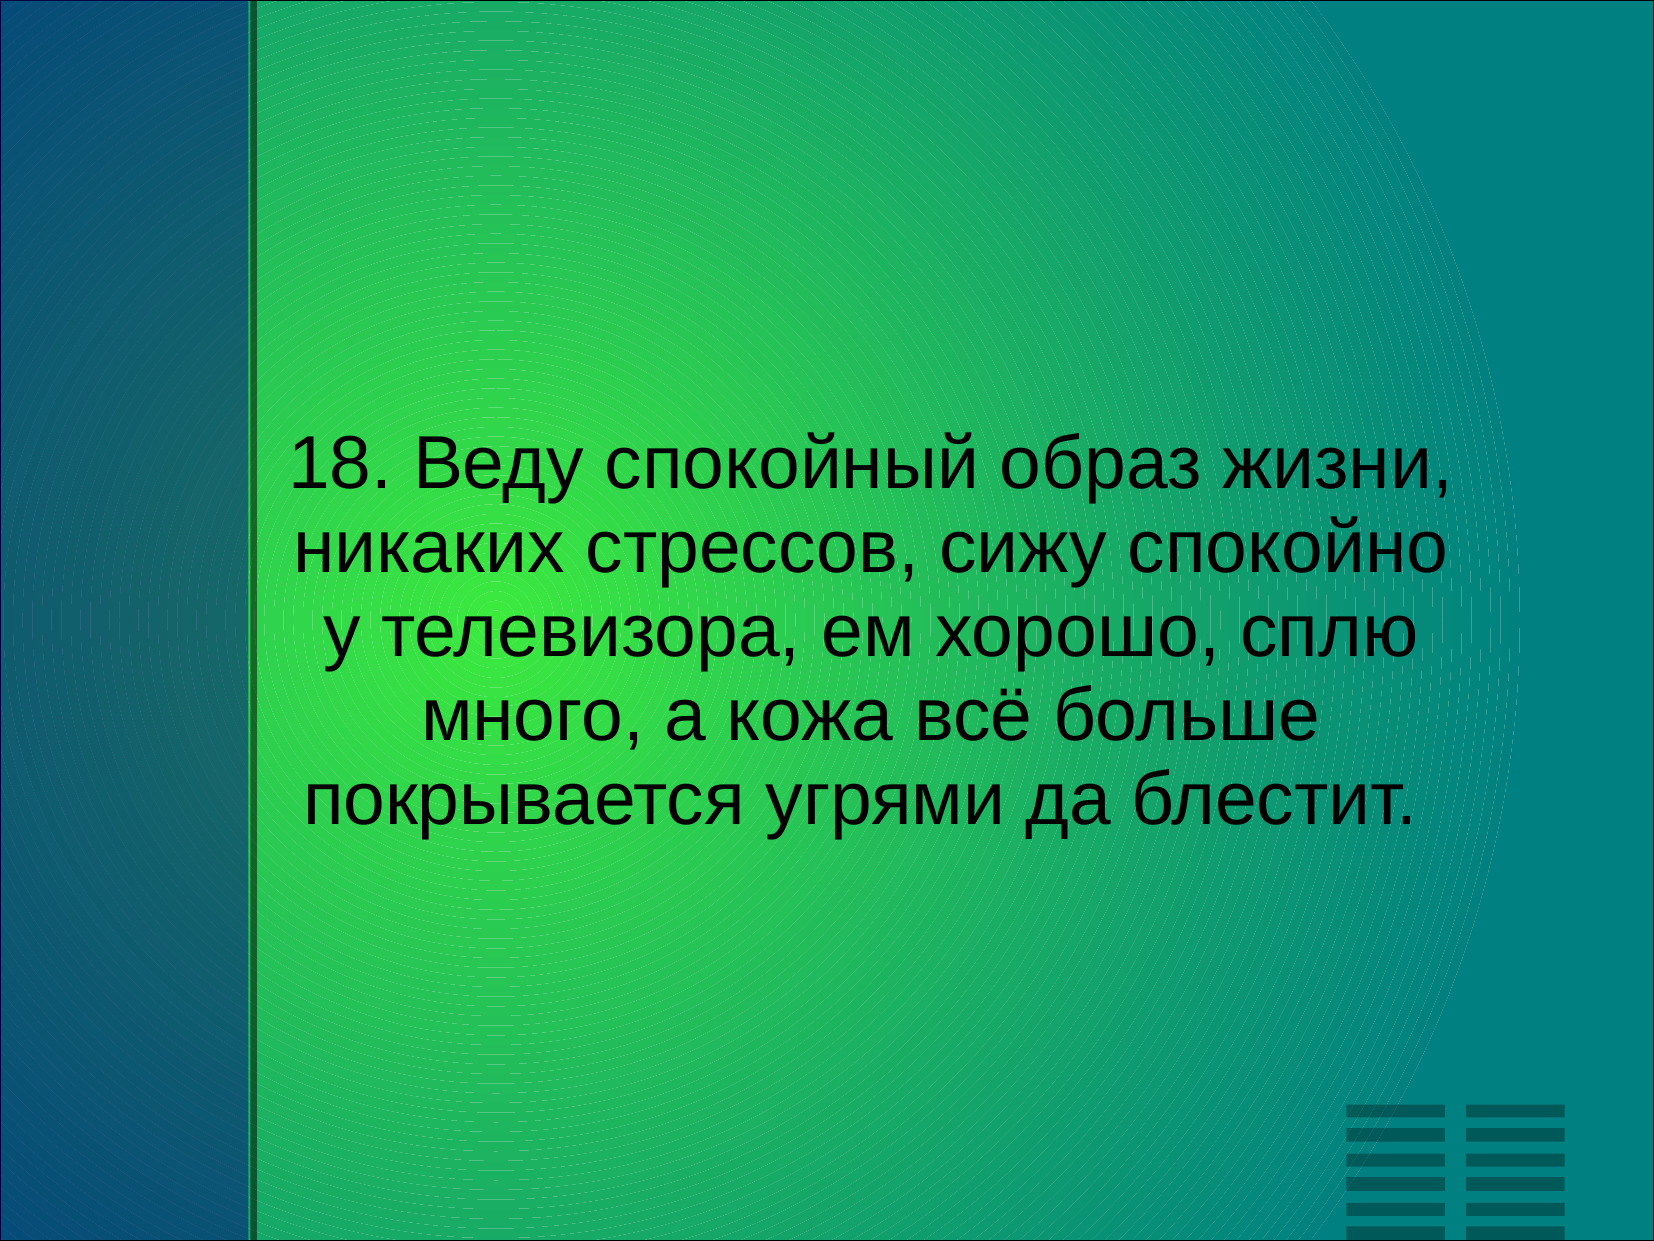

#
18. Веду спокойный образ жизни, никаких стрессов, сижу спокойно у телевизора, ем хорошо, сплю много, а кожа всё больше покрывается угрями да блестит.